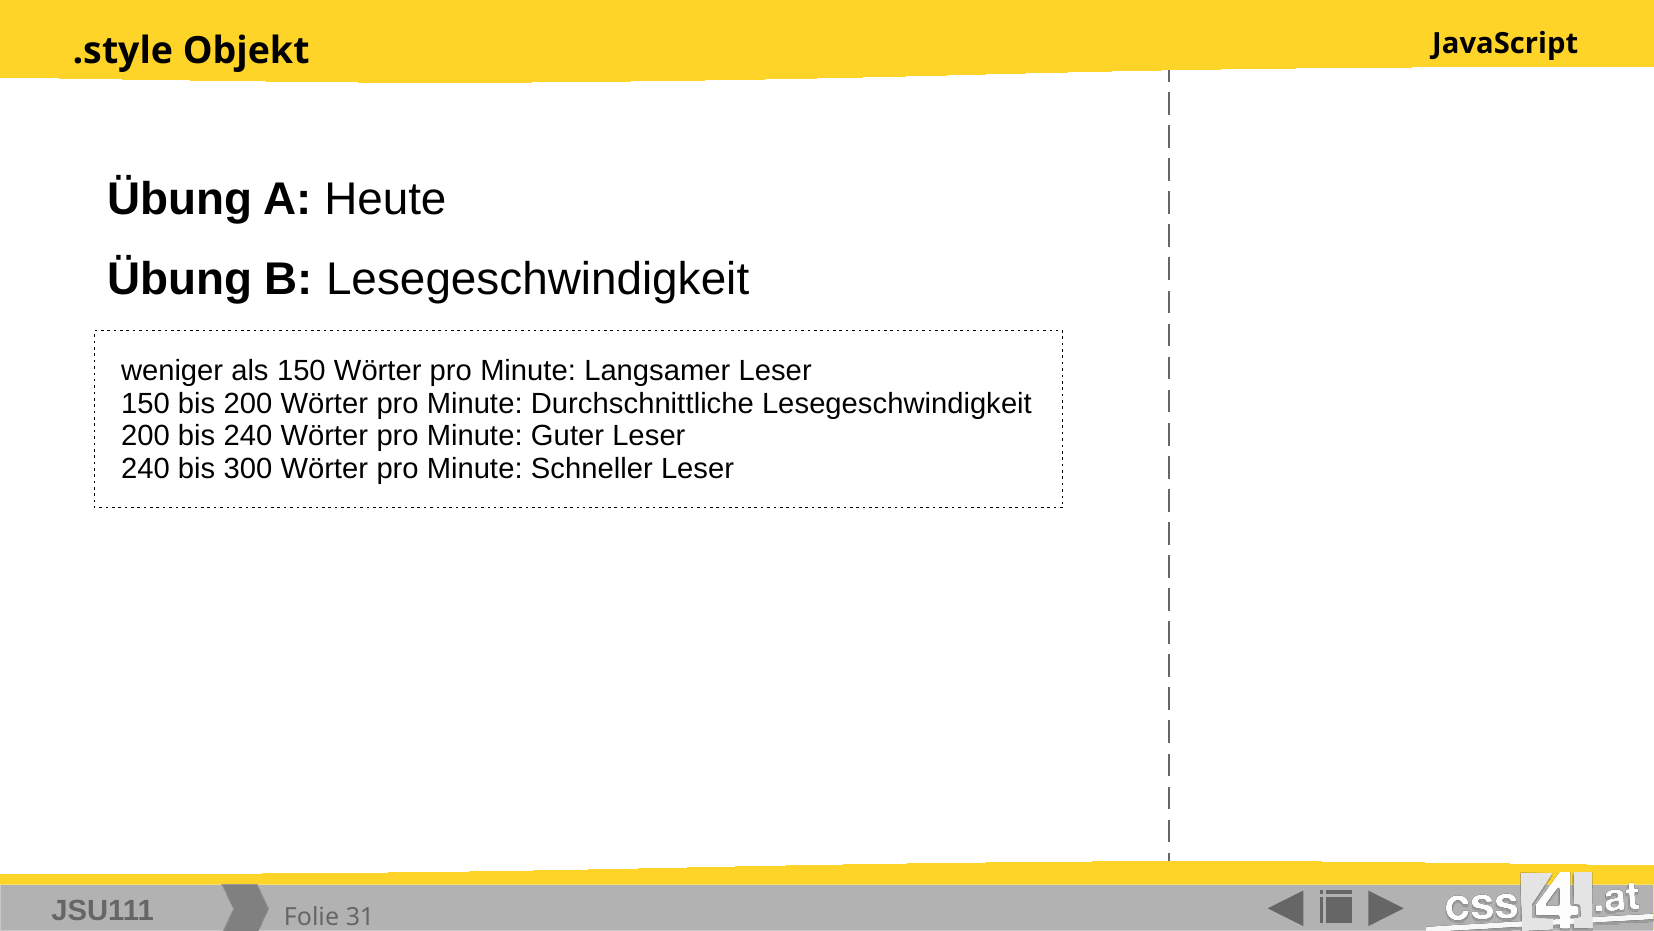

JavaScript
.style Objekt
Übung A: Heute
Übung B: Lesegeschwindigkeit
weniger als 150 Wörter pro Minute: Langsamer Leser
150 bis 200 Wörter pro Minute: Durchschnittliche Lesegeschwindigkeit
200 bis 240 Wörter pro Minute: Guter Leser
240 bis 300 Wörter pro Minute: Schneller Leser
JSU111
Folie